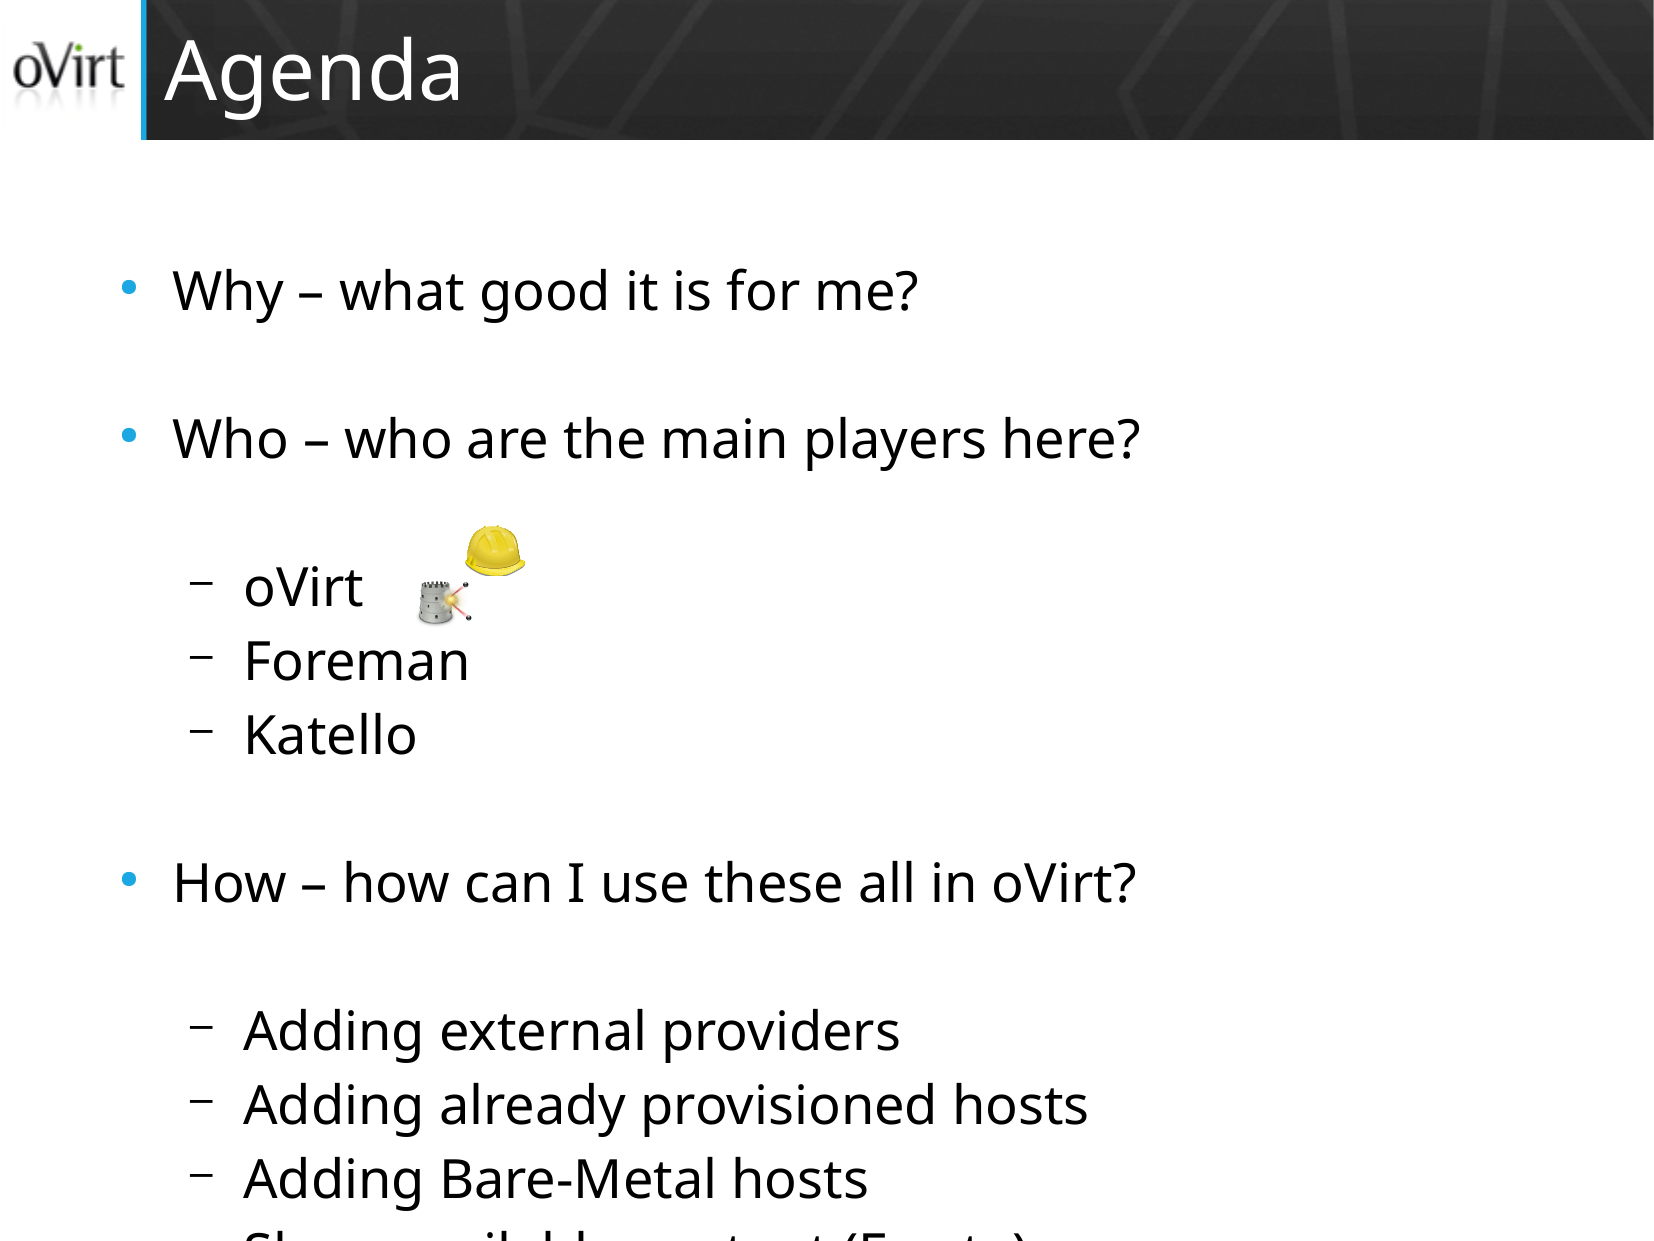

# Agenda
Why – what good it is for me?
Who – who are the main players here?
oVirt
Foreman
Katello
How – how can I use these all in oVirt?
Adding external providers
Adding already provisioned hosts
Adding Bare-Metal hosts
Show available content (Errata)
Host upgrade manager
Notify availability of oVirt updates on hosts
Upgrade the hosts